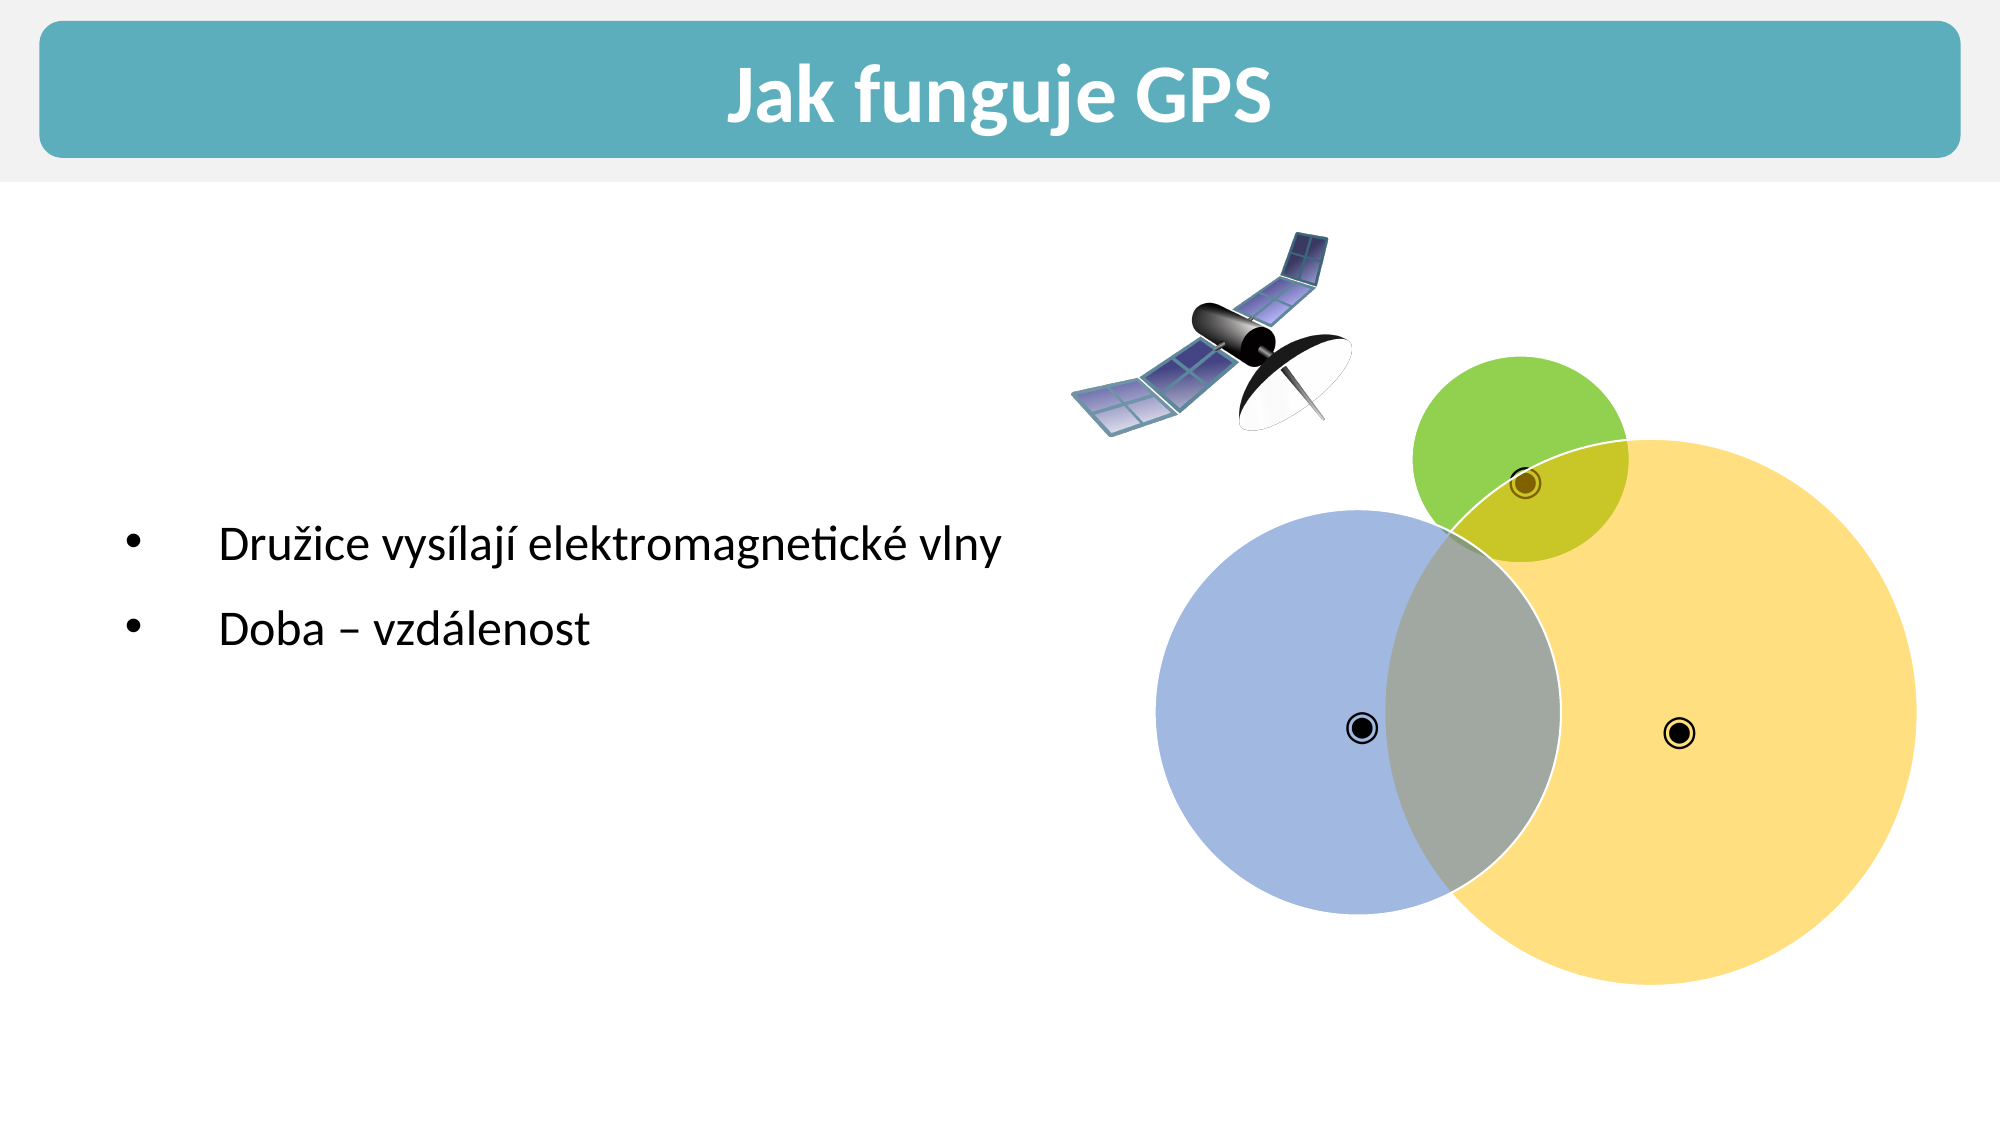

Jak funguje GPS
 ◉
 ◉
 ◉
Družice vysílají elektromagnetické vlny
Doba – vzdálenost